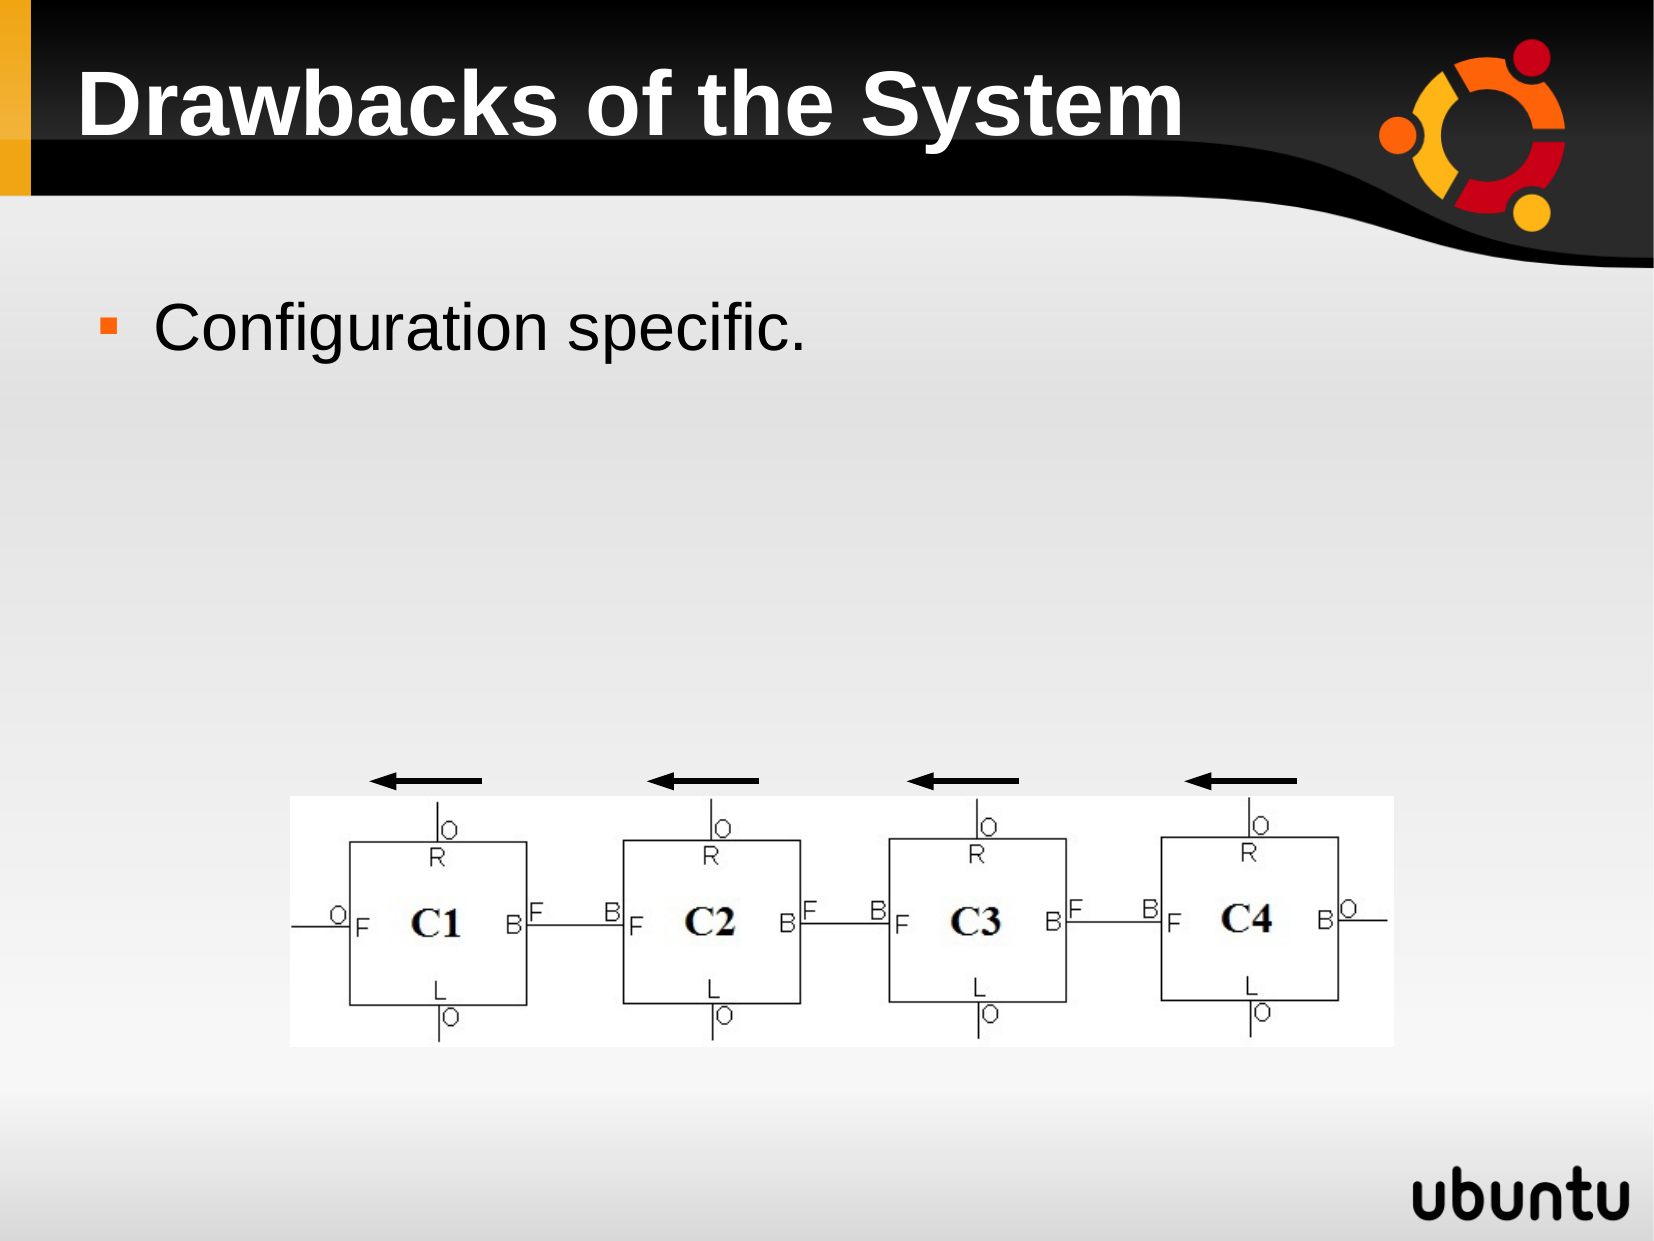

# Drawbacks of the System
Configuration specific.